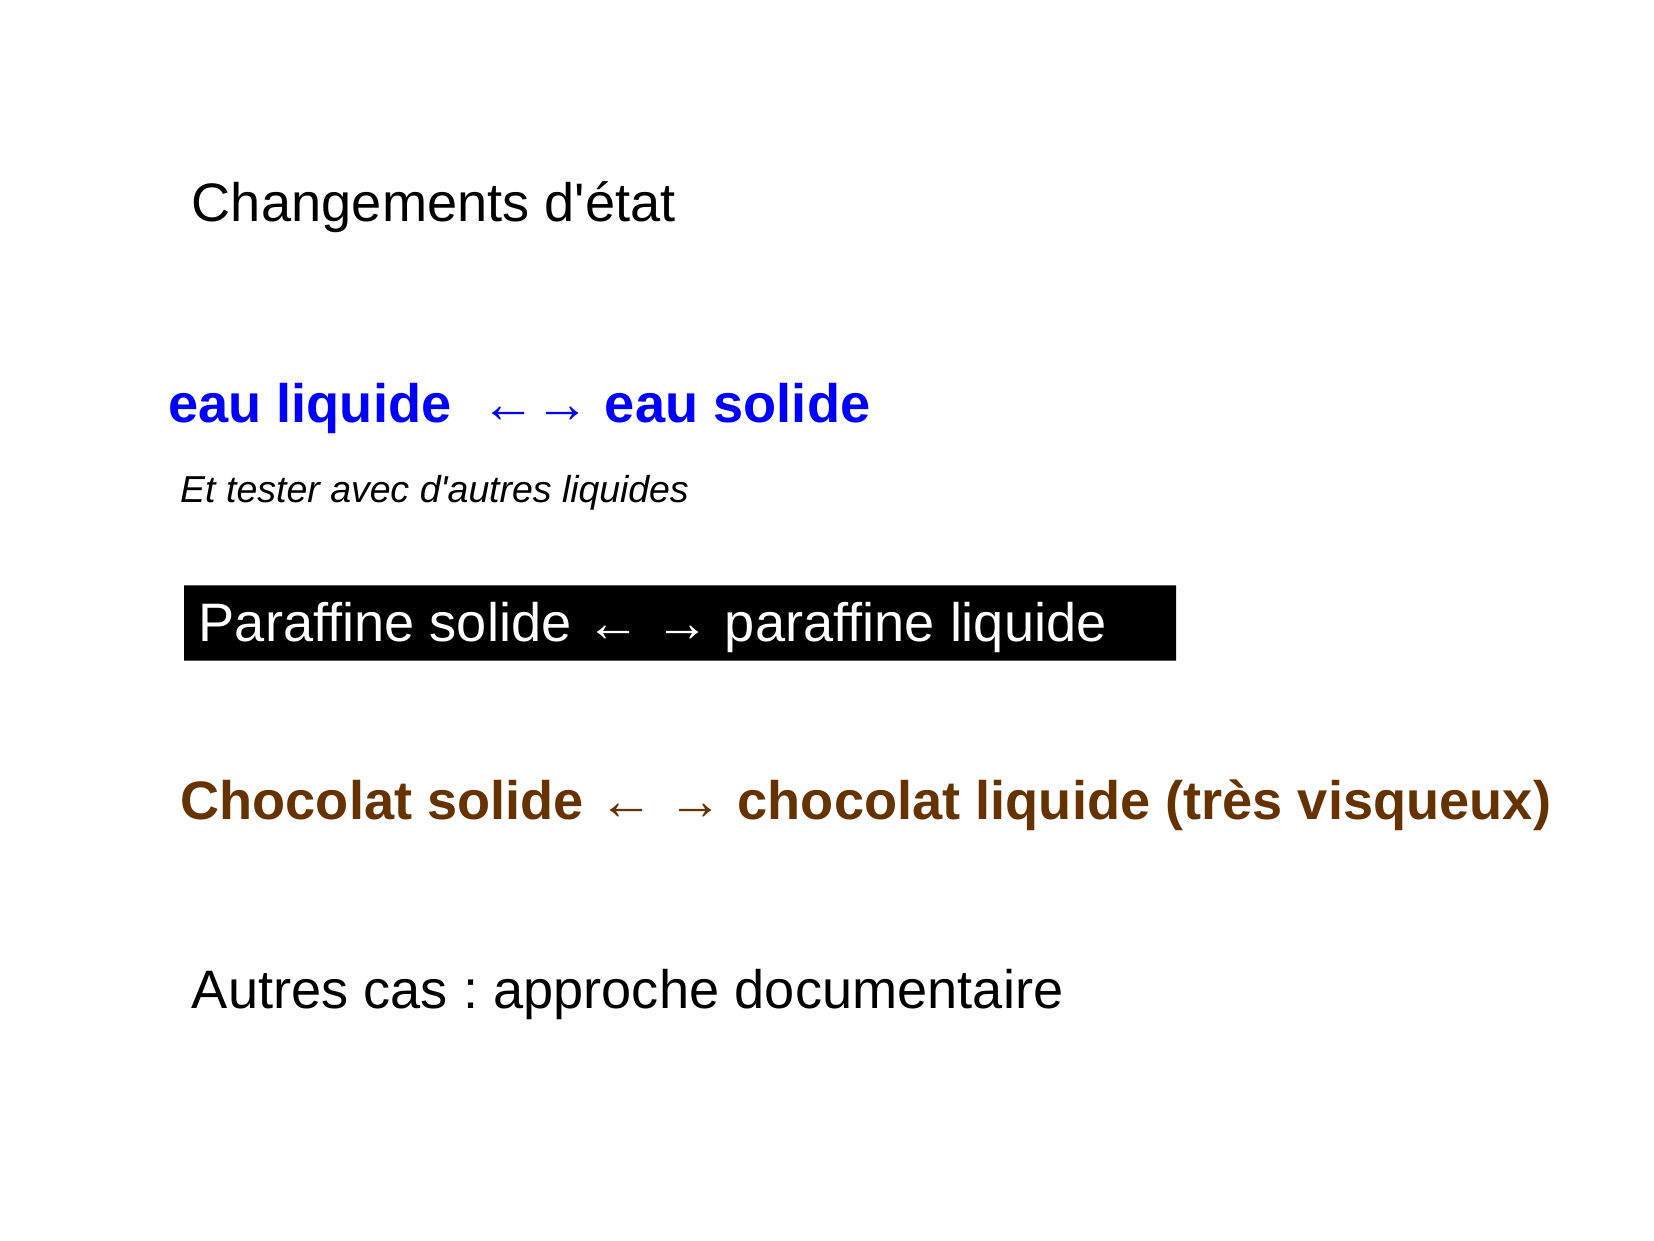

Changements d'état
eau liquide ←→ eau solide
Et tester avec d'autres liquides
Paraffine solide ← → paraffine liquide
Chocolat solide ← → chocolat liquide (très visqueux)
Autres cas : approche documentaire